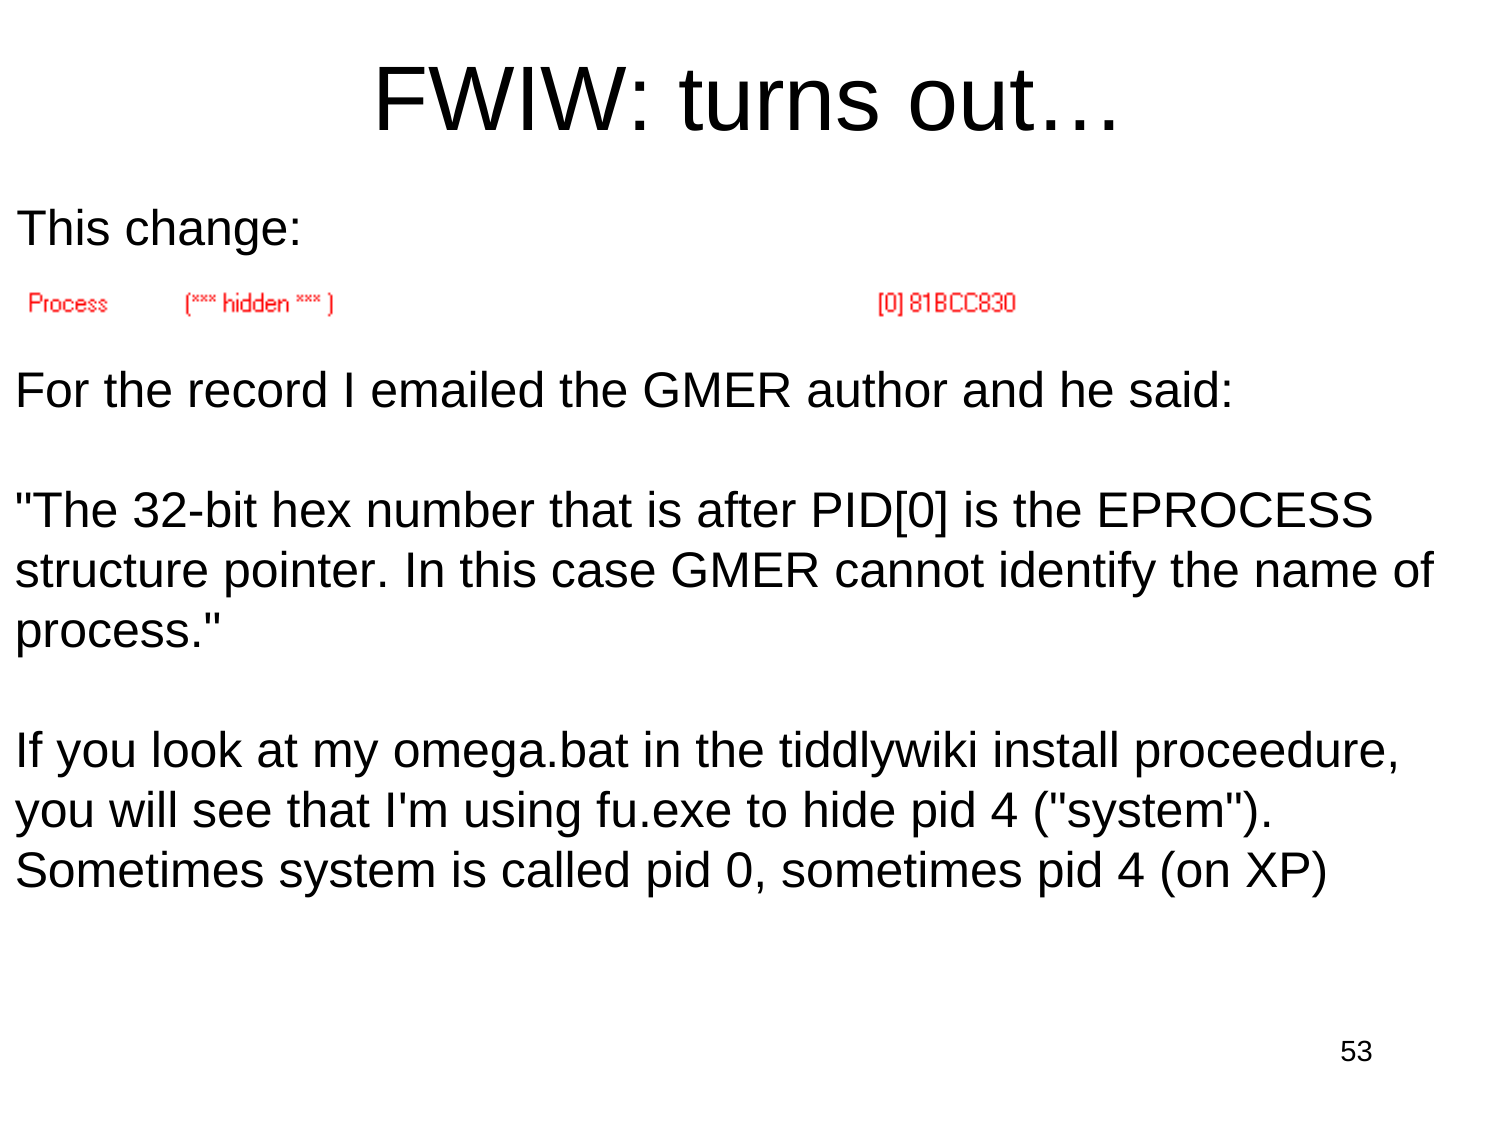

# FWIW: turns out…
This change:
For the record I emailed the GMER author and he said:
"The 32-bit hex number that is after PID[0] is the EPROCESS structure pointer. In this case GMER cannot identify the name of process."
If you look at my omega.bat in the tiddlywiki install proceedure, you will see that I'm using fu.exe to hide pid 4 ("system"). Sometimes system is called pid 0, sometimes pid 4 (on XP)